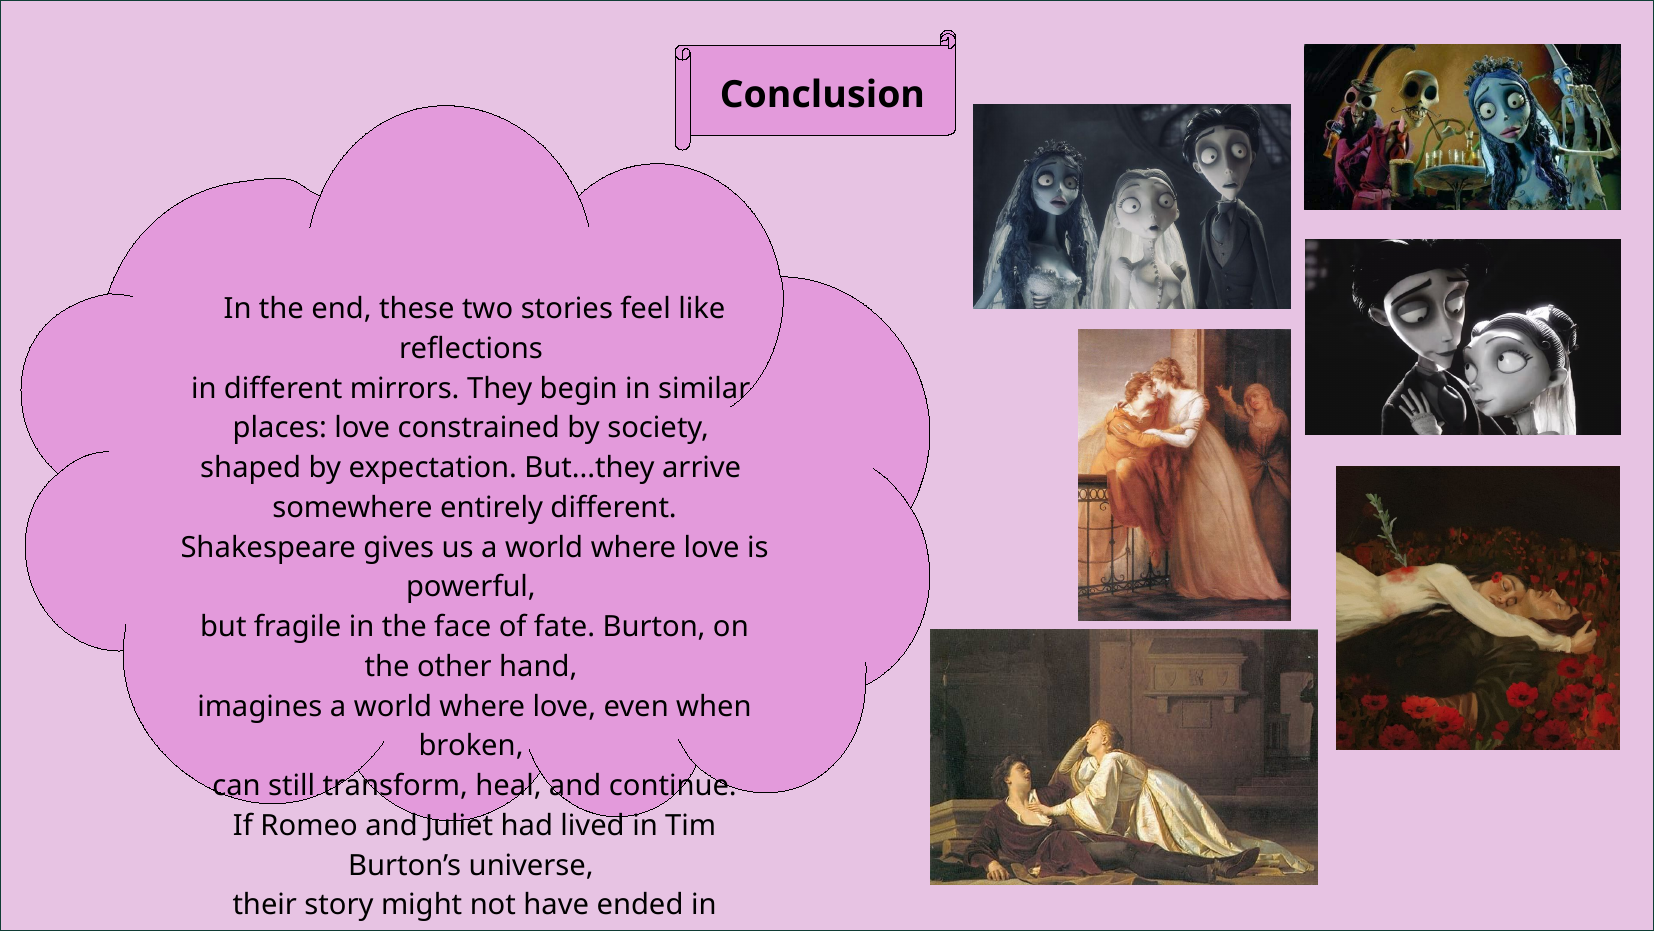

Conclusion
In the end, these two stories feel like reflections
in different mirrors. They begin in similar
places: love constrained by society,
shaped by expectation. But...they arrive
somewhere entirely different.
Shakespeare gives us a world where love is powerful,
but fragile in the face of fate. Burton, on the other hand,
imagines a world where love, even when broken,
can still transform, heal, and continue.
If Romeo and Juliet had lived in Tim Burton’s universe,
their story might not have ended in tragedy,
but in transformation.